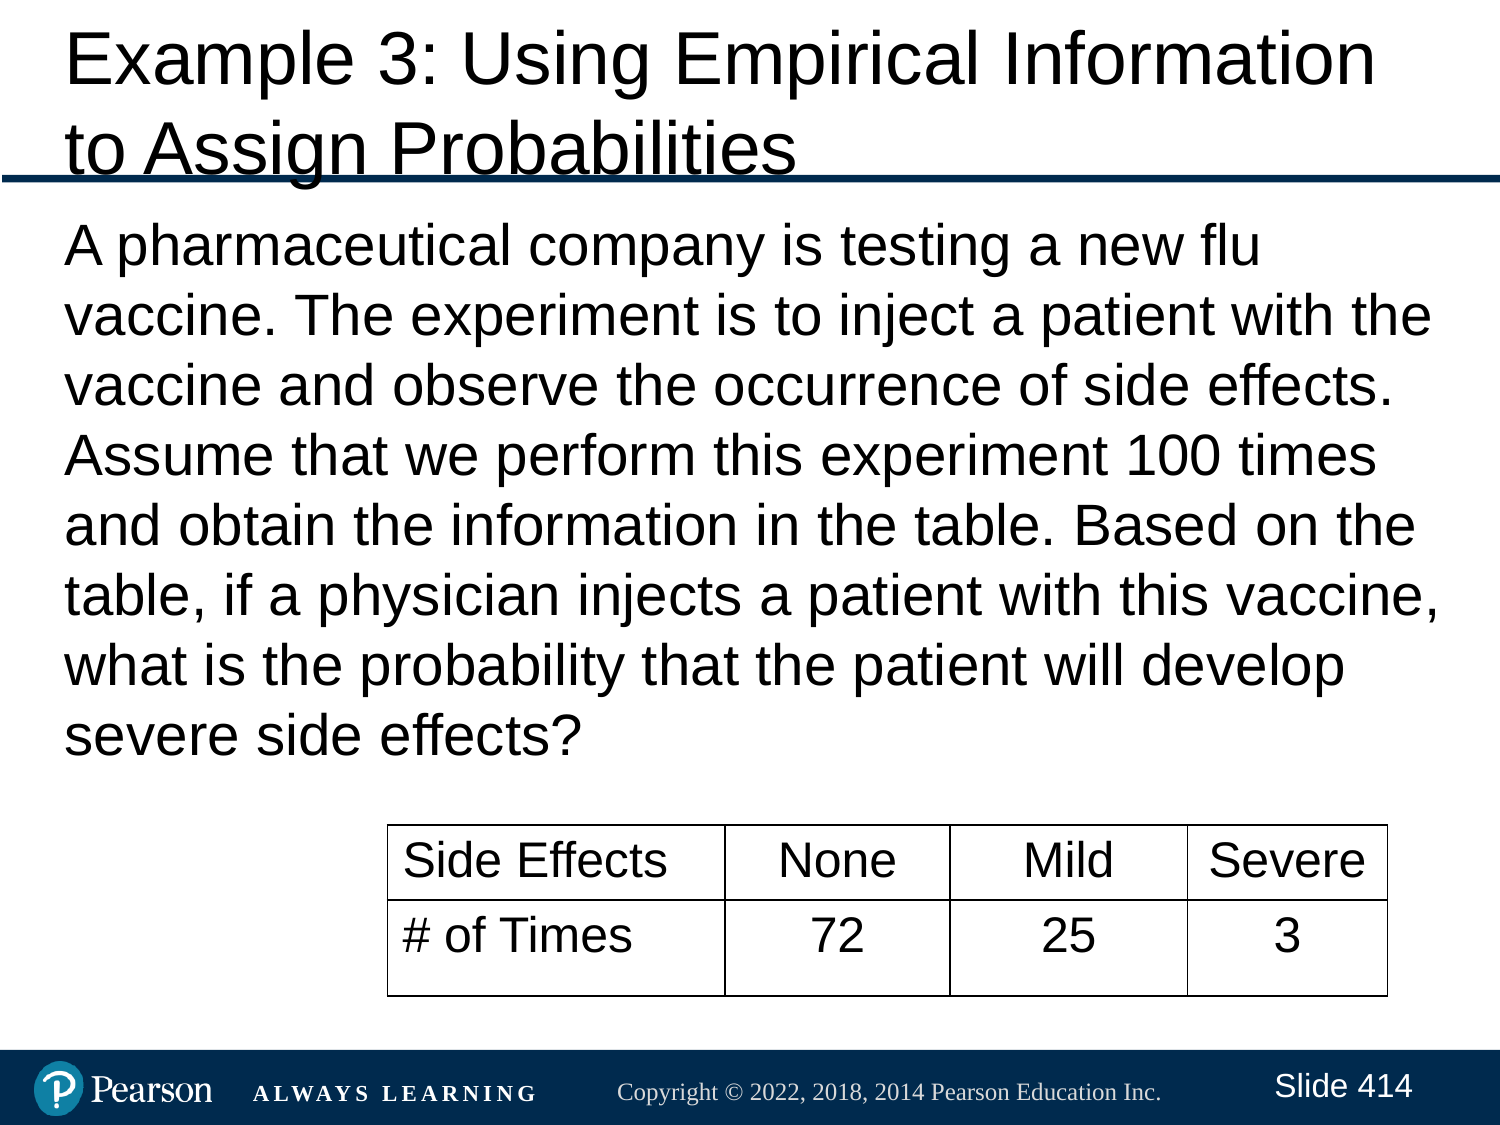

# Example 3: Using Empirical Information to Assign Probabilities
A pharmaceutical company is testing a new flu vaccine. The experiment is to inject a patient with the vaccine and observe the occurrence of side effects. Assume that we perform this experiment 100 times and obtain the information in the table. Based on the table, if a physician injects a patient with this vaccine, what is the probability that the patient will develop severe side effects?
| Side Effects | None | Mild | Severe |
| --- | --- | --- | --- |
| # of Times | 72 | 25 | 3 |